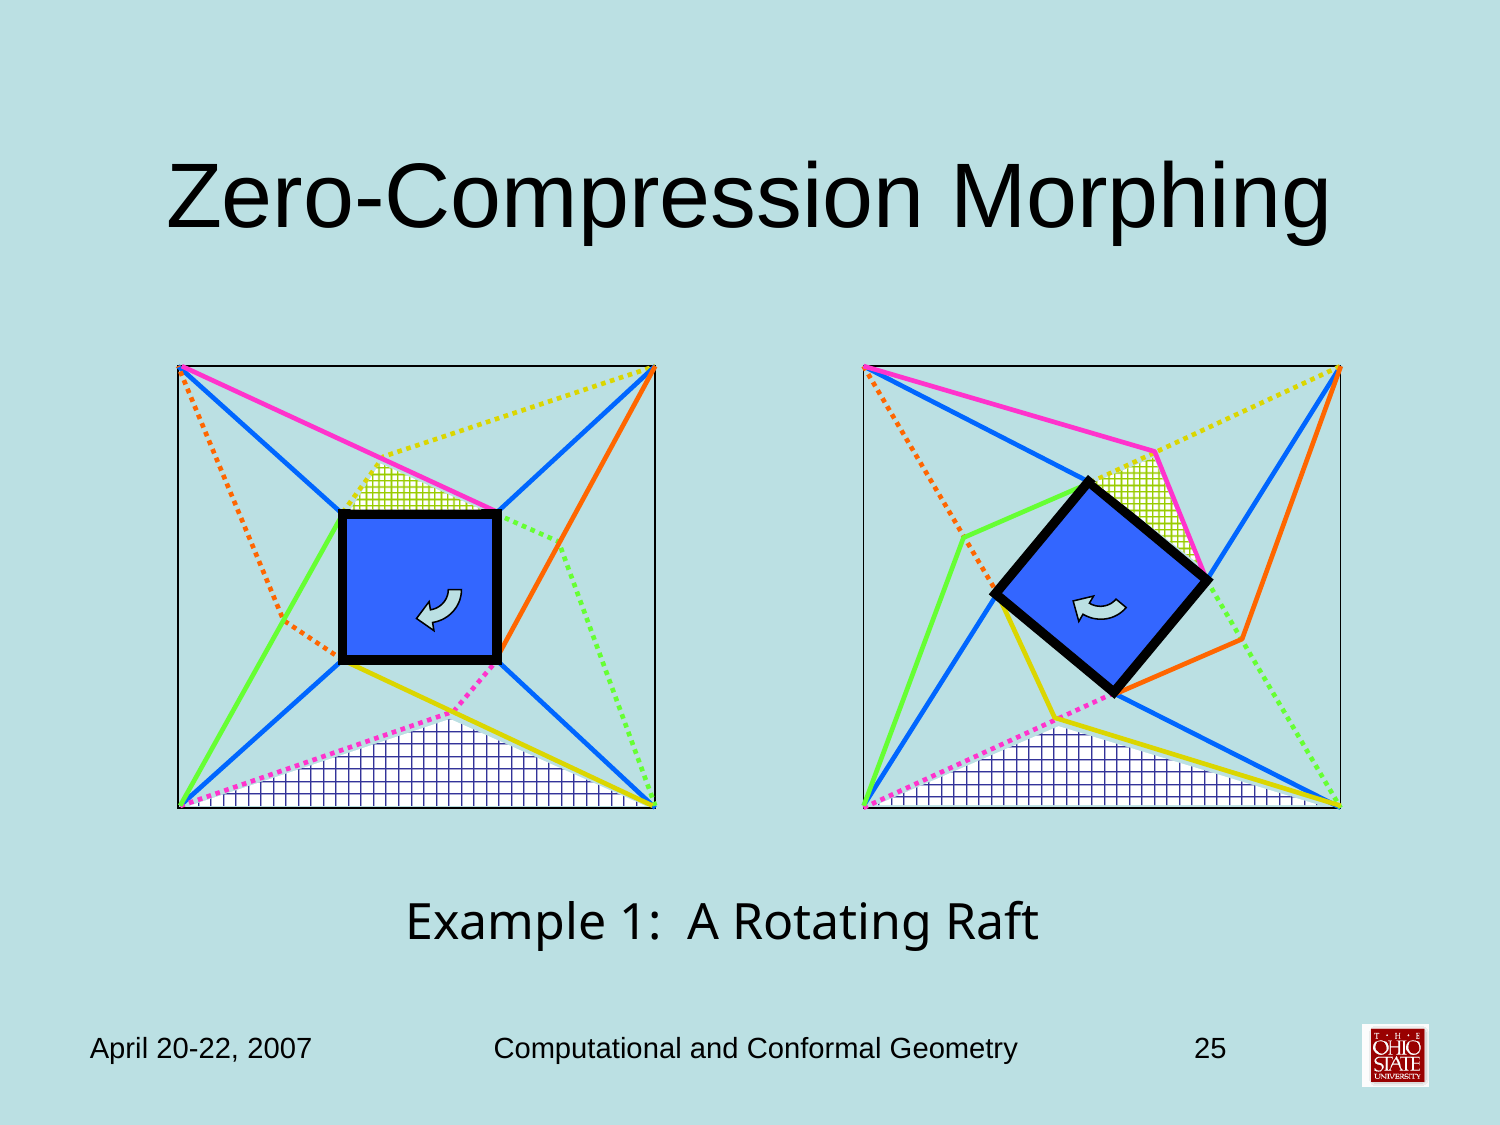

# Zero-Compression Morphing
Example 1: A Rotating Raft
April 20-22, 2007
Computational and Conformal Geometry
25